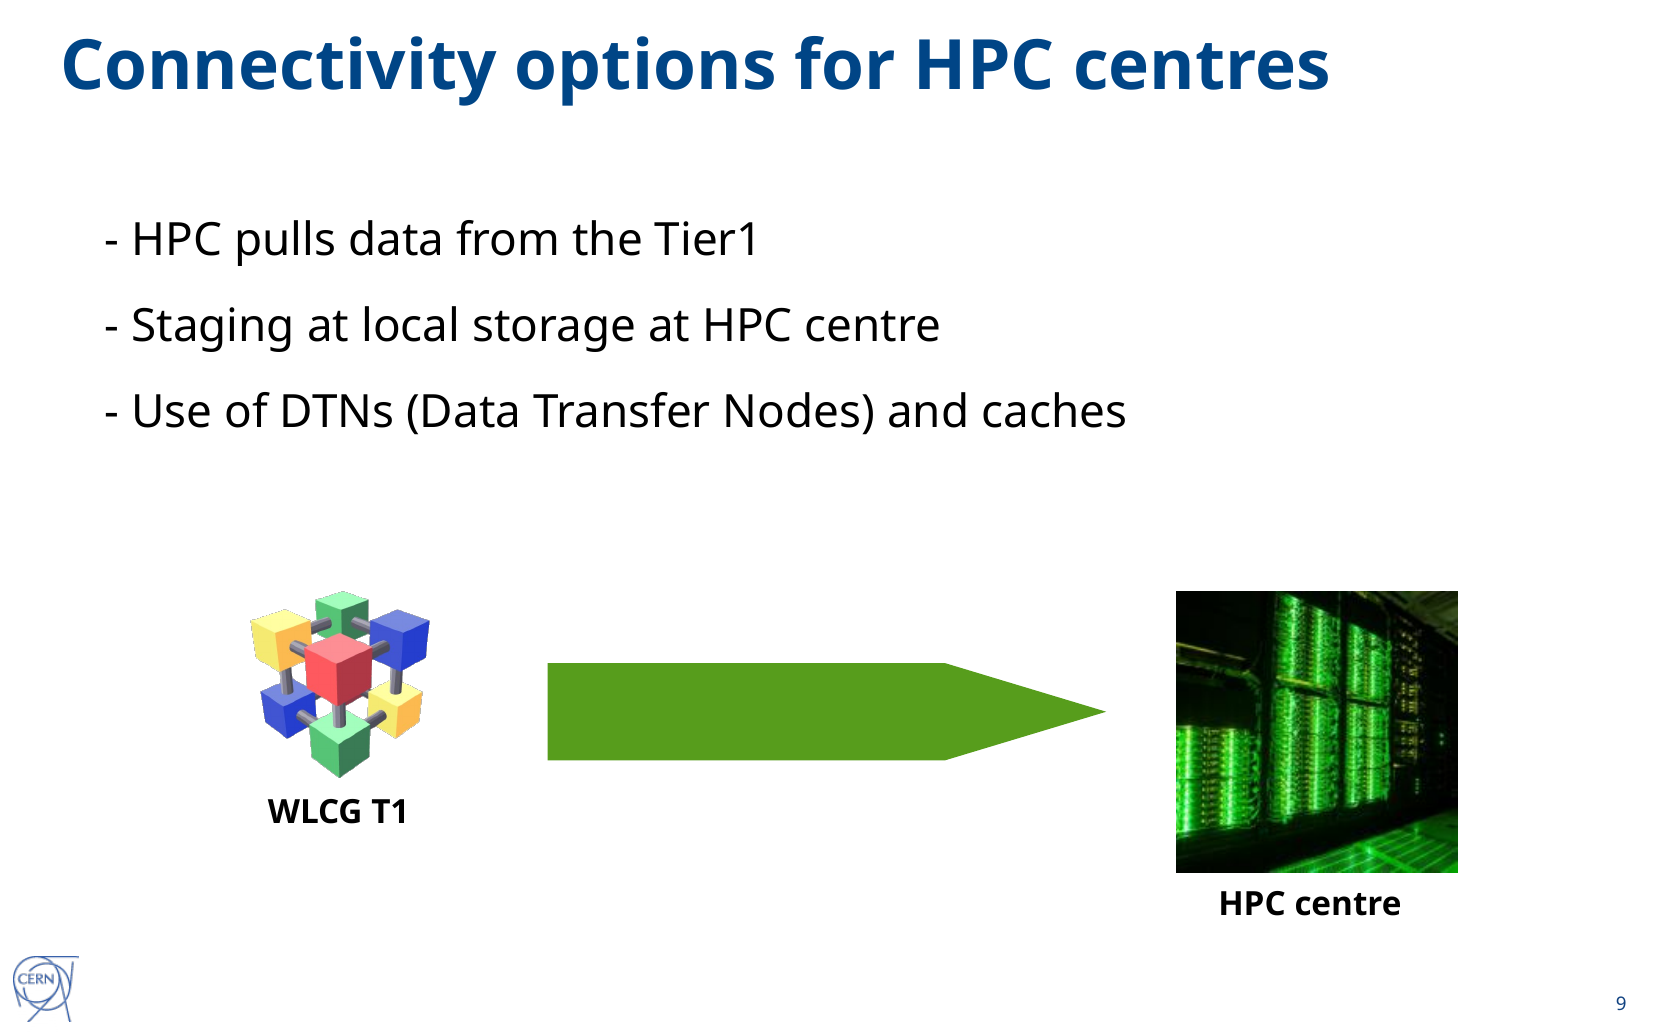

# Connectivity options for HPC centres
- HPC pulls data from the Tier1
- Staging at local storage at HPC centre
- Use of DTNs (Data Transfer Nodes) and caches
WLCG T1
HPC centre